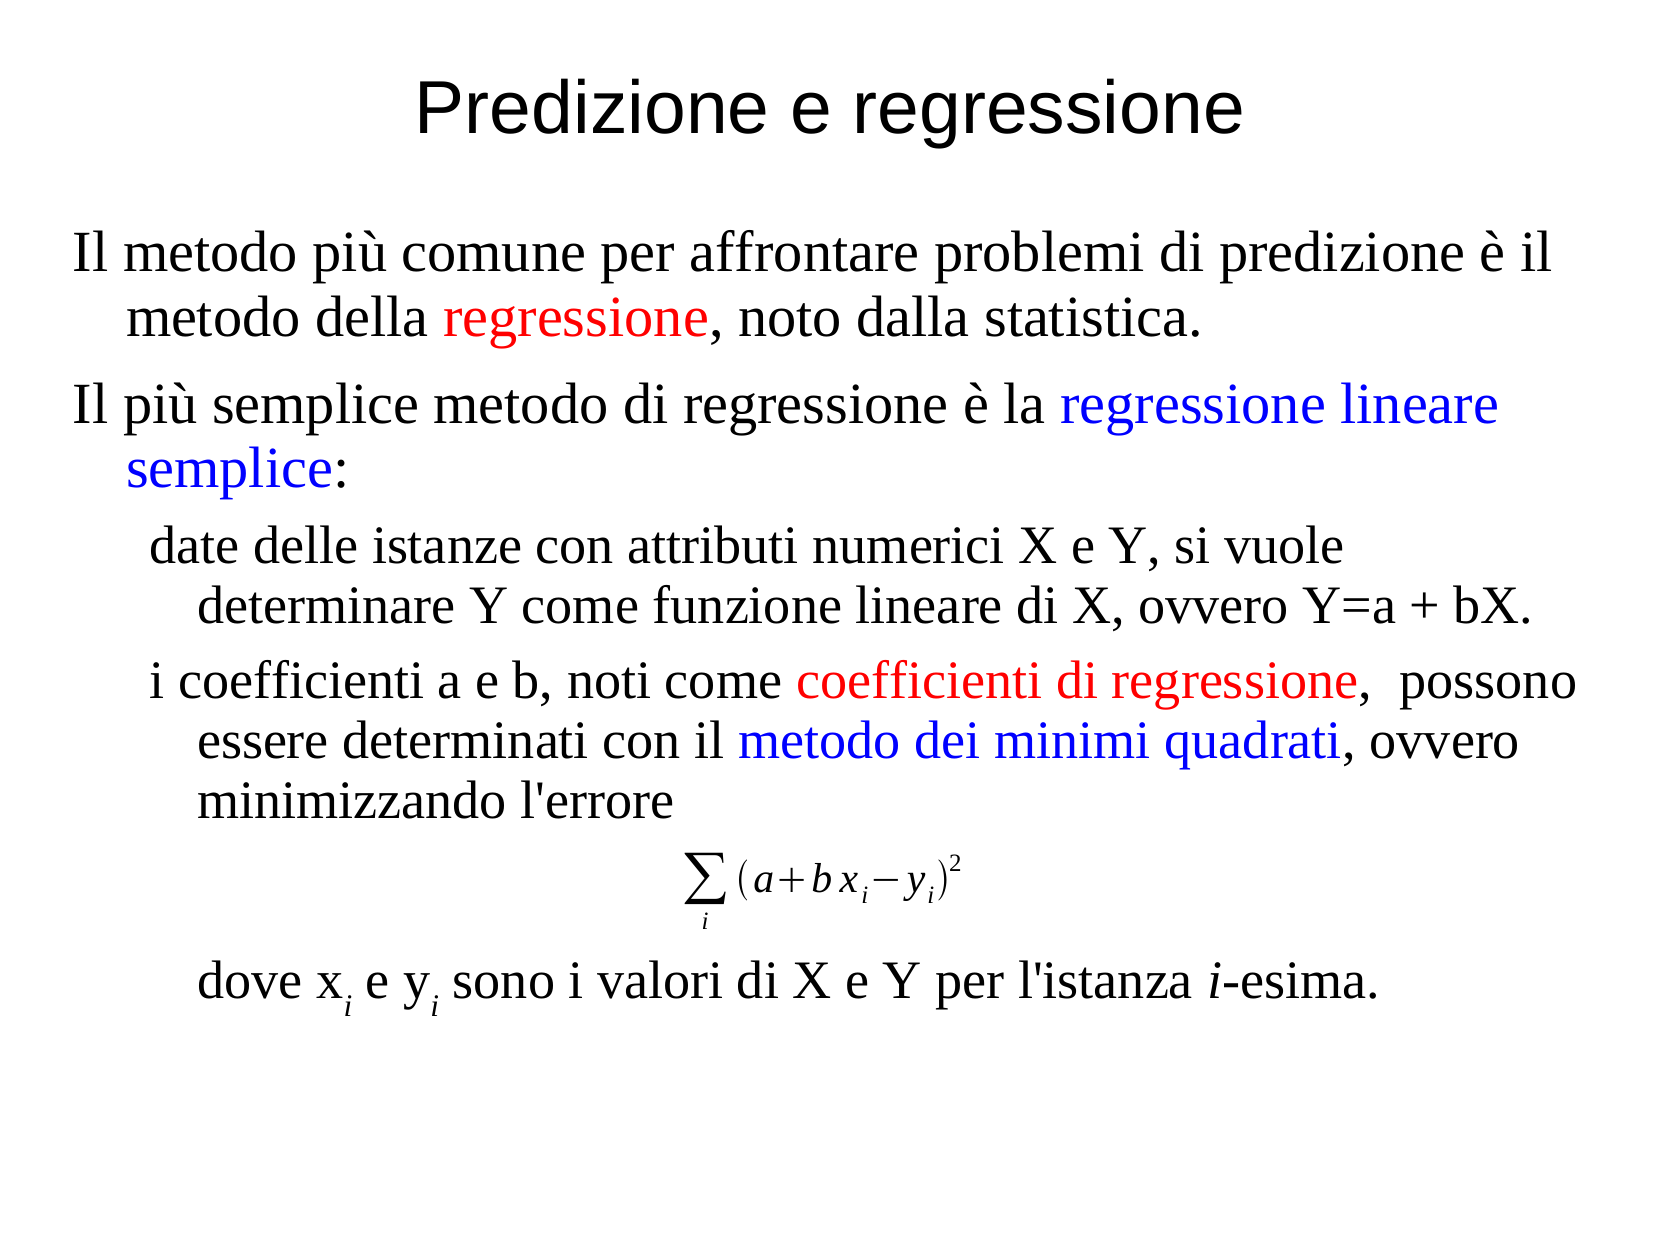

# Predizione e regressione
Il metodo più comune per affrontare problemi di predizione è il metodo della regressione, noto dalla statistica.
Il più semplice metodo di regressione è la regressione lineare semplice:
date delle istanze con attributi numerici X e Y, si vuole determinare Y come funzione lineare di X, ovvero Y=a + bX.
i coefficienti a e b, noti come coefficienti di regressione, possono essere determinati con il metodo dei minimi quadrati, ovvero minimizzando l'errore
dove xi e yi sono i valori di X e Y per l'istanza i-esima.